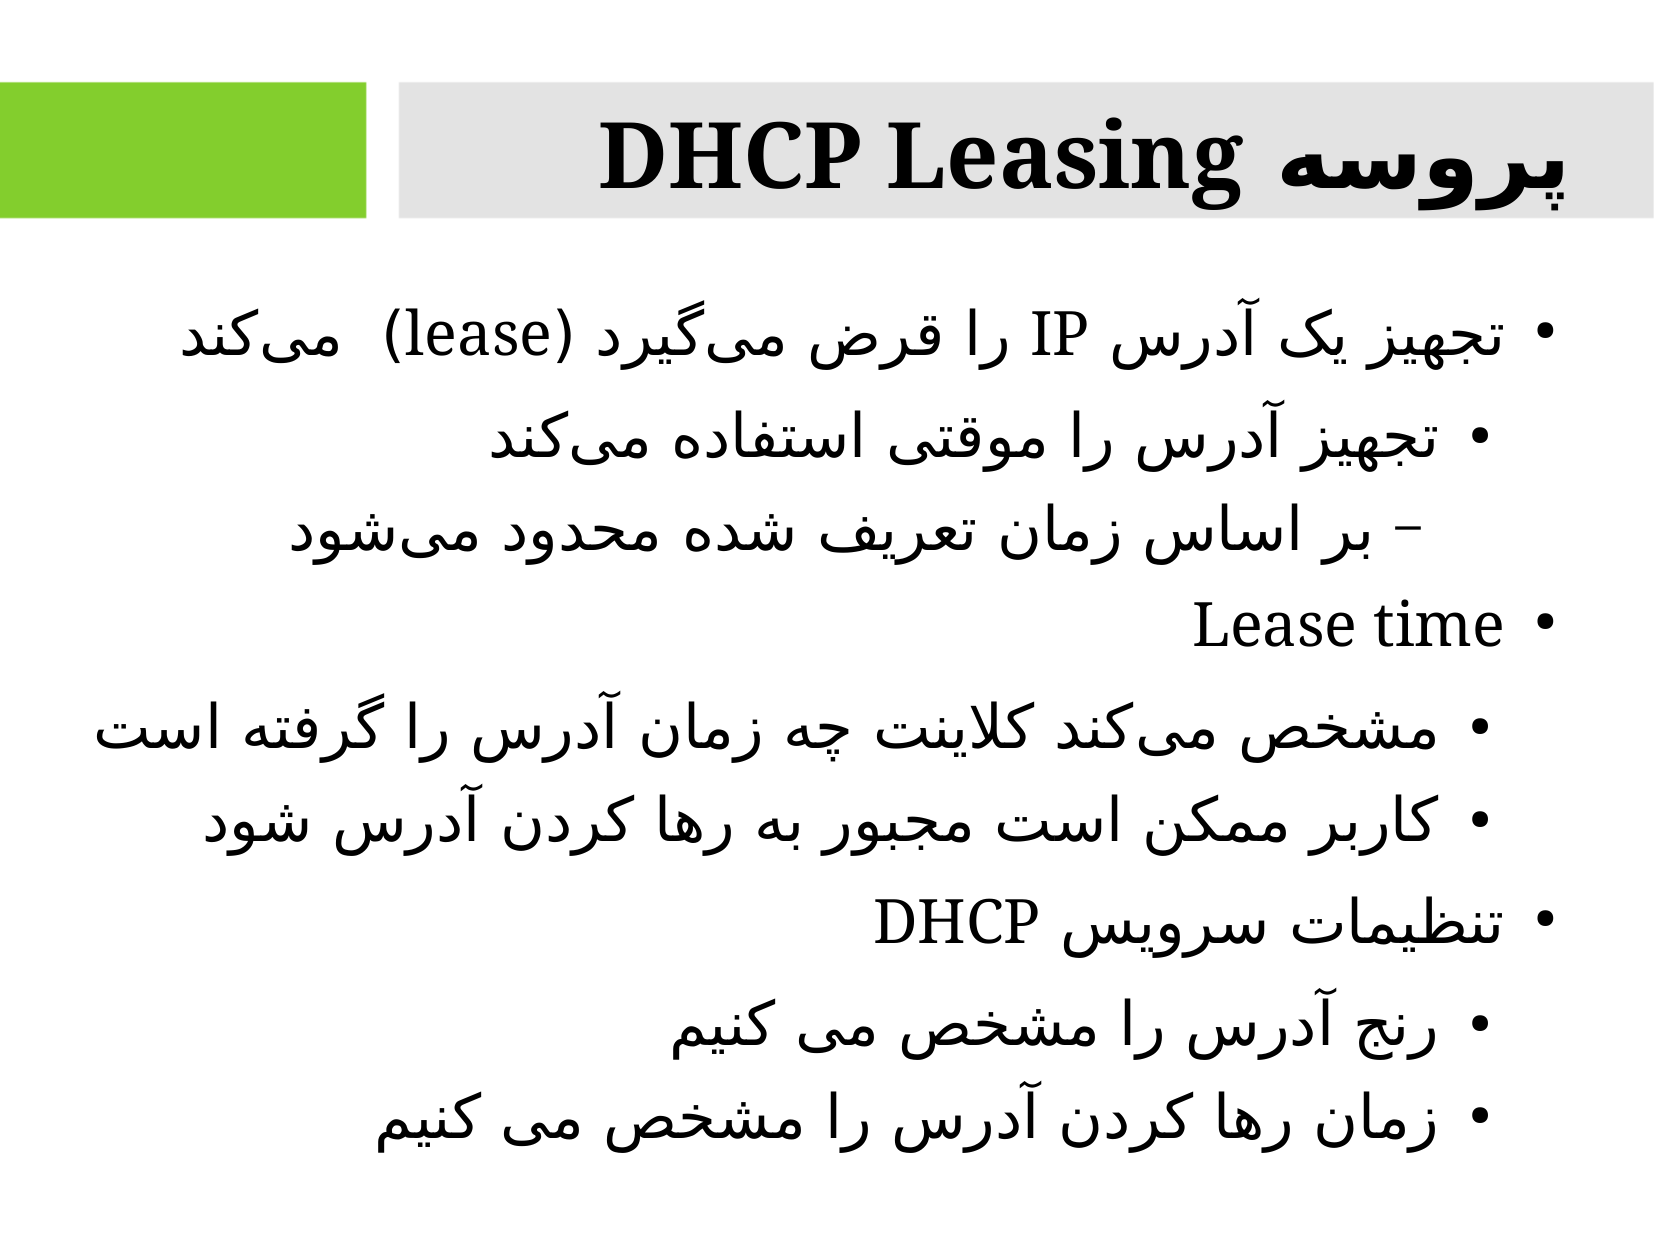

# پروسه DHCP Leasing
تجهیز یک آدرس IP را قرض می‌گیرد (lease) می‌کند
تجهیز آدرس را موقتی استفاده می‌کند
بر اساس زمان تعریف شده محدود می‌شود
Lease time
مشخص می‌کند کلاینت چه زمان آدرس را گرفته است
کاربر ممکن است مجبور به رها کردن آدرس شود
تنظیمات سرویس DHCP
رنج آدرس را مشخص می کنیم
زمان رها کردن آدرس را مشخص می کنیم